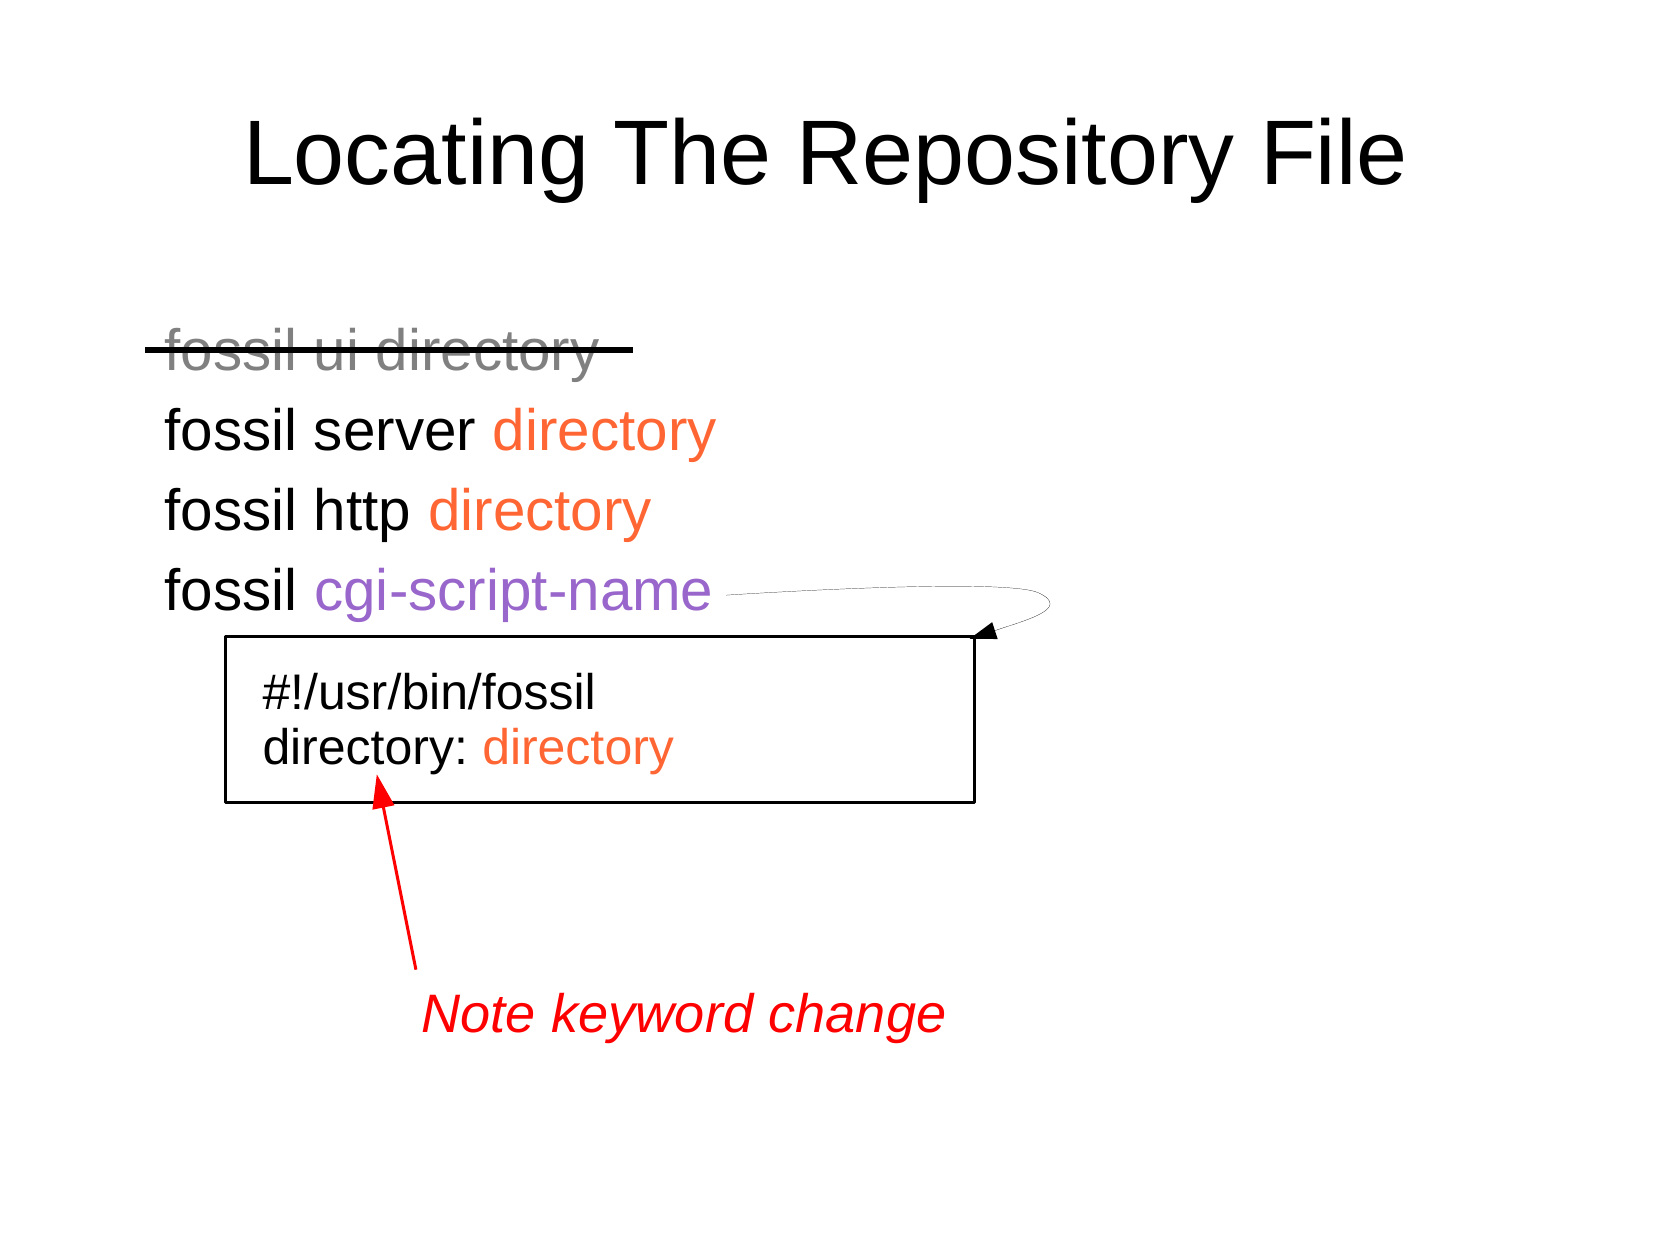

# Locating The Repository File
fossil ui directory
fossil server directory
fossil http directory
fossil cgi-script-name
#!/usr/bin/fossil
directory: directory
Note keyword change